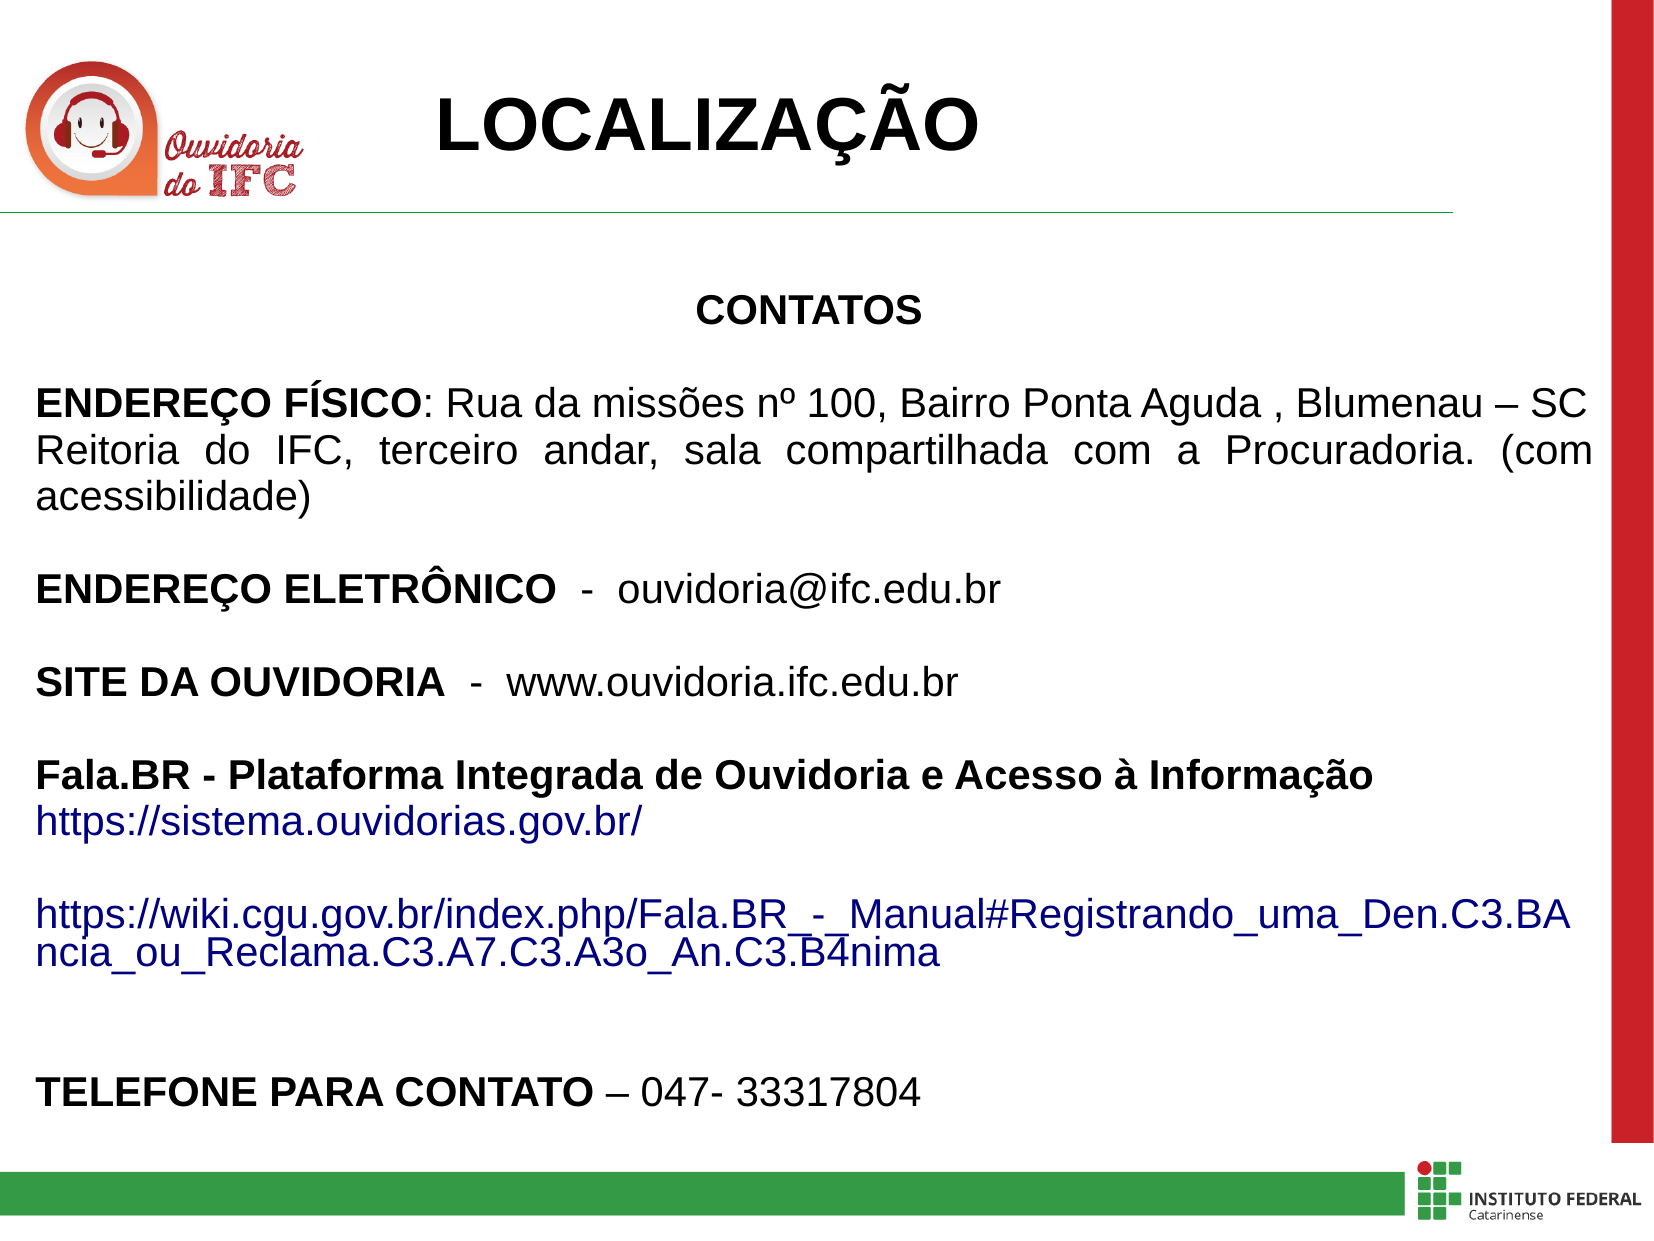

LOCALIZAÇÃO
# CONTATOS
ENDEREÇO FÍSICO: Rua da missões nº 100, Bairro Ponta Aguda , Blumenau – SC
Reitoria do IFC, terceiro andar, sala compartilhada com a Procuradoria. (com acessibilidade)
ENDEREÇO ELETRÔNICO - ouvidoria@ifc.edu.br
SITE DA OUVIDORIA - www.ouvidoria.ifc.edu.br
Fala.BR - Plataforma Integrada de Ouvidoria e Acesso à Informação
https://sistema.ouvidorias.gov.br/
https://wiki.cgu.gov.br/index.php/Fala.BR_-_Manual#Registrando_uma_Den.C3.BAncia_ou_Reclama.C3.A7.C3.A3o_An.C3.B4nima
TELEFONE PARA CONTATO – 047- 33317804